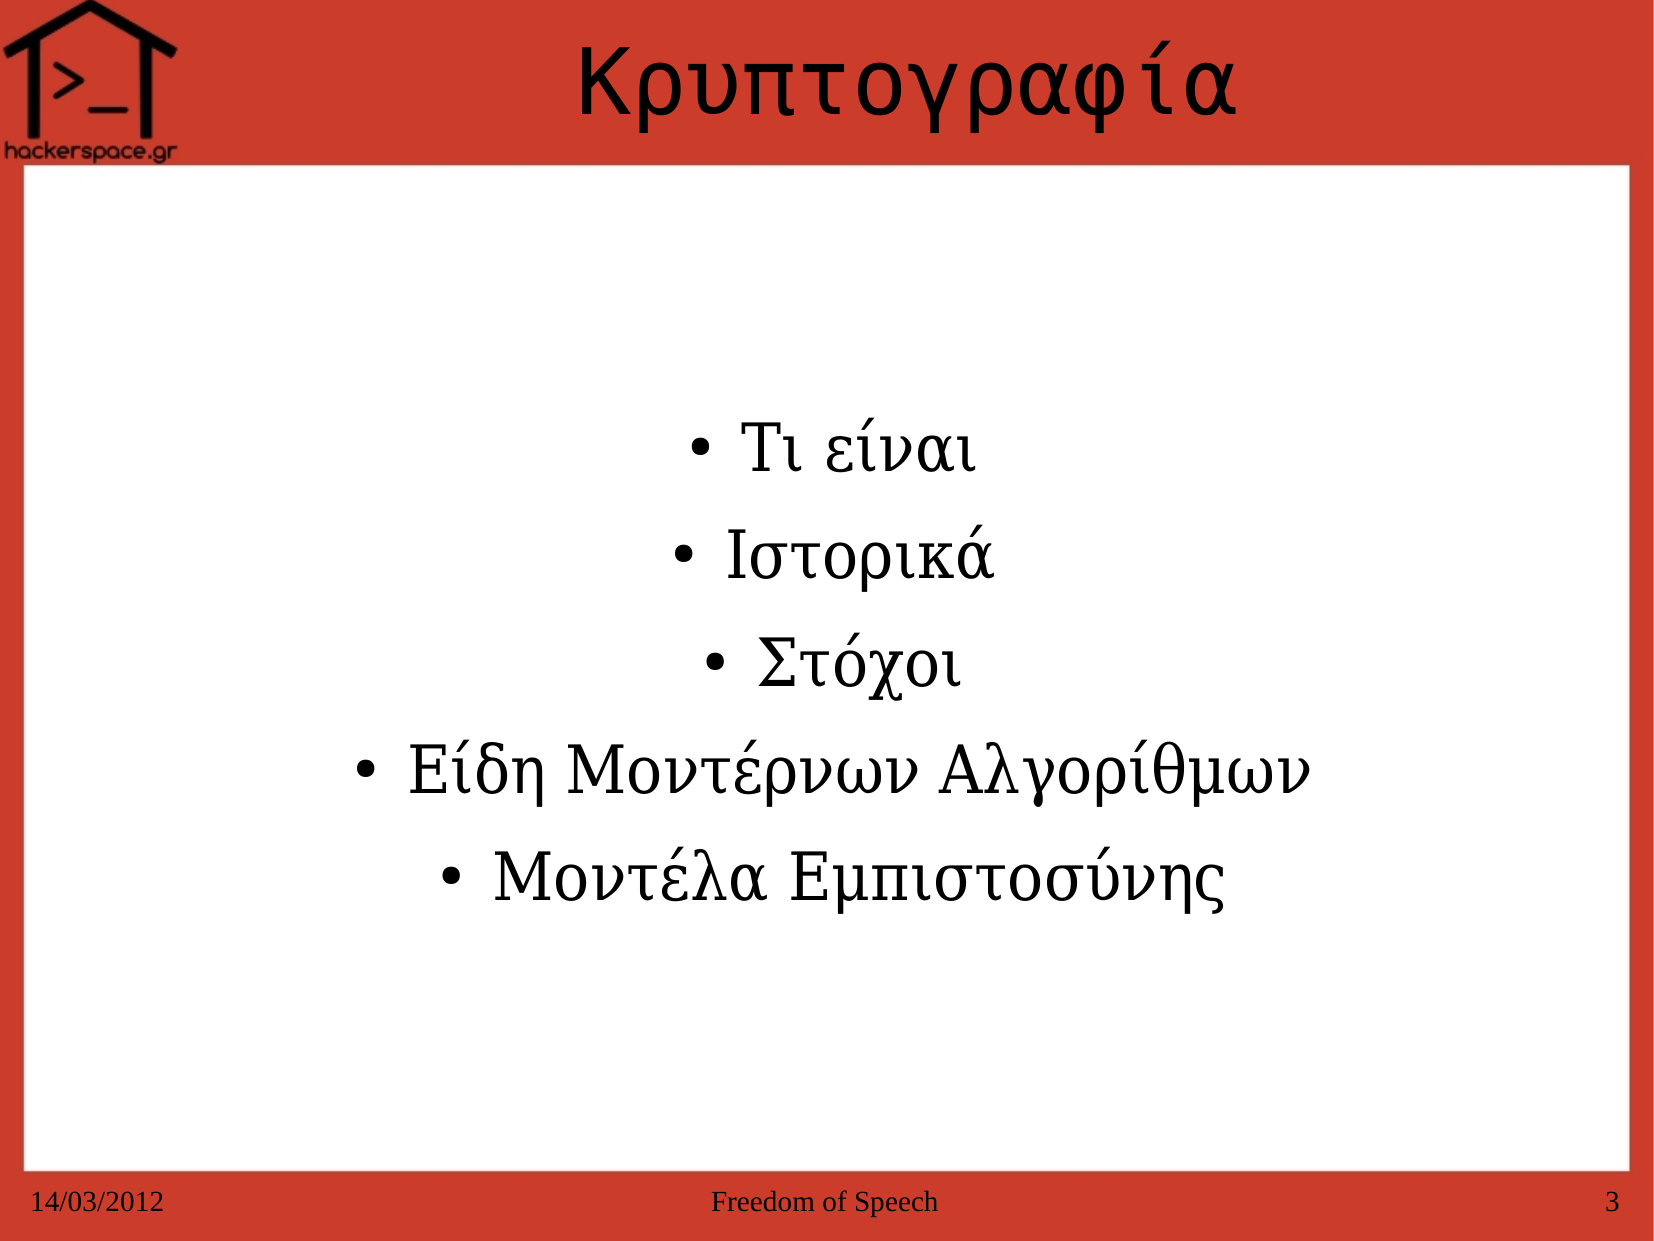

# Κρυπτογραφία
Τι είναι
Ιστορικά
Στόχοι
Είδη Μοντέρνων Αλγορίθμων
Μοντέλα Εμπιστοσύνης
14/03/2012
Freedom of Speech
3